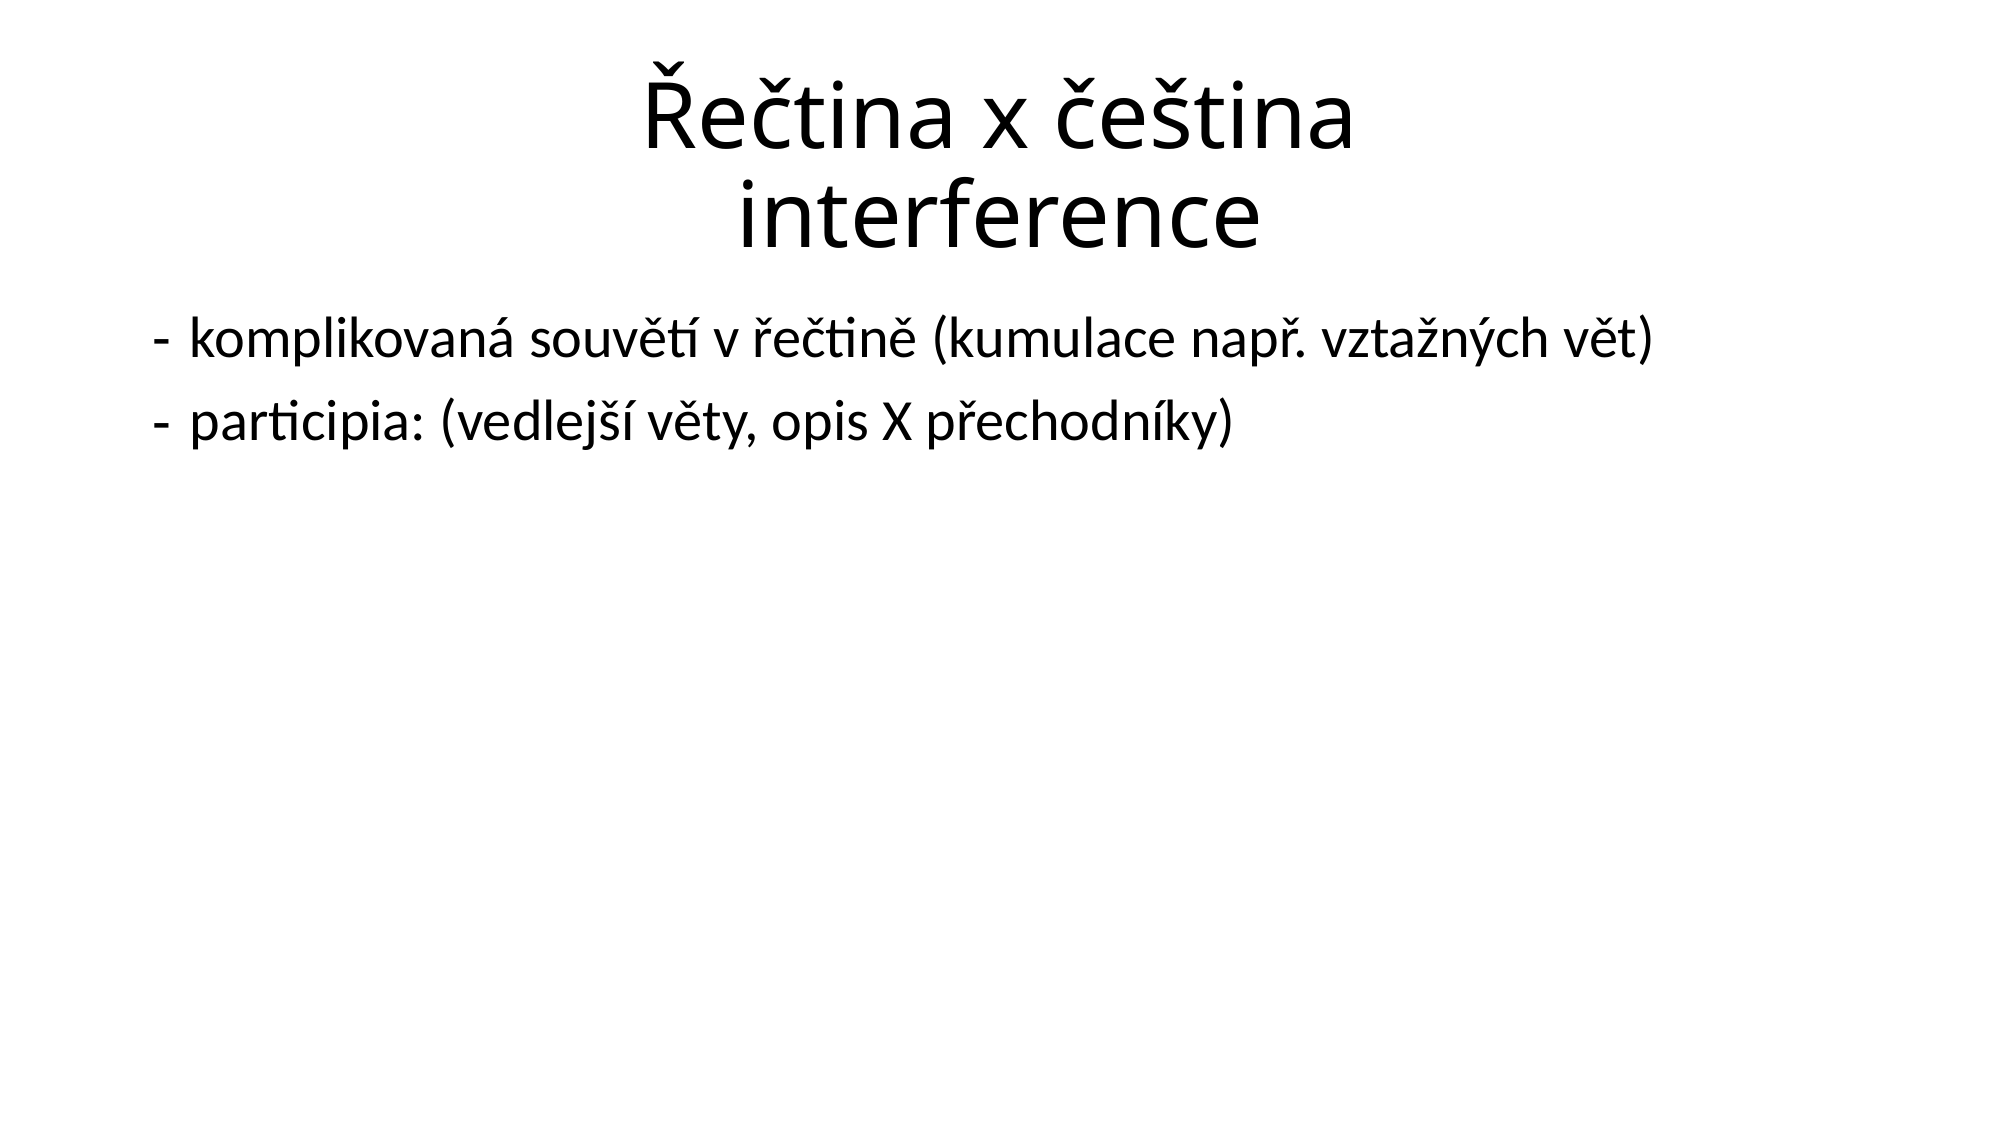

# Řečtina x čeština interference
komplikovaná souvětí v řečtině (kumulace např. vztažných vět)
participia: (vedlejší věty, opis X přechodníky)